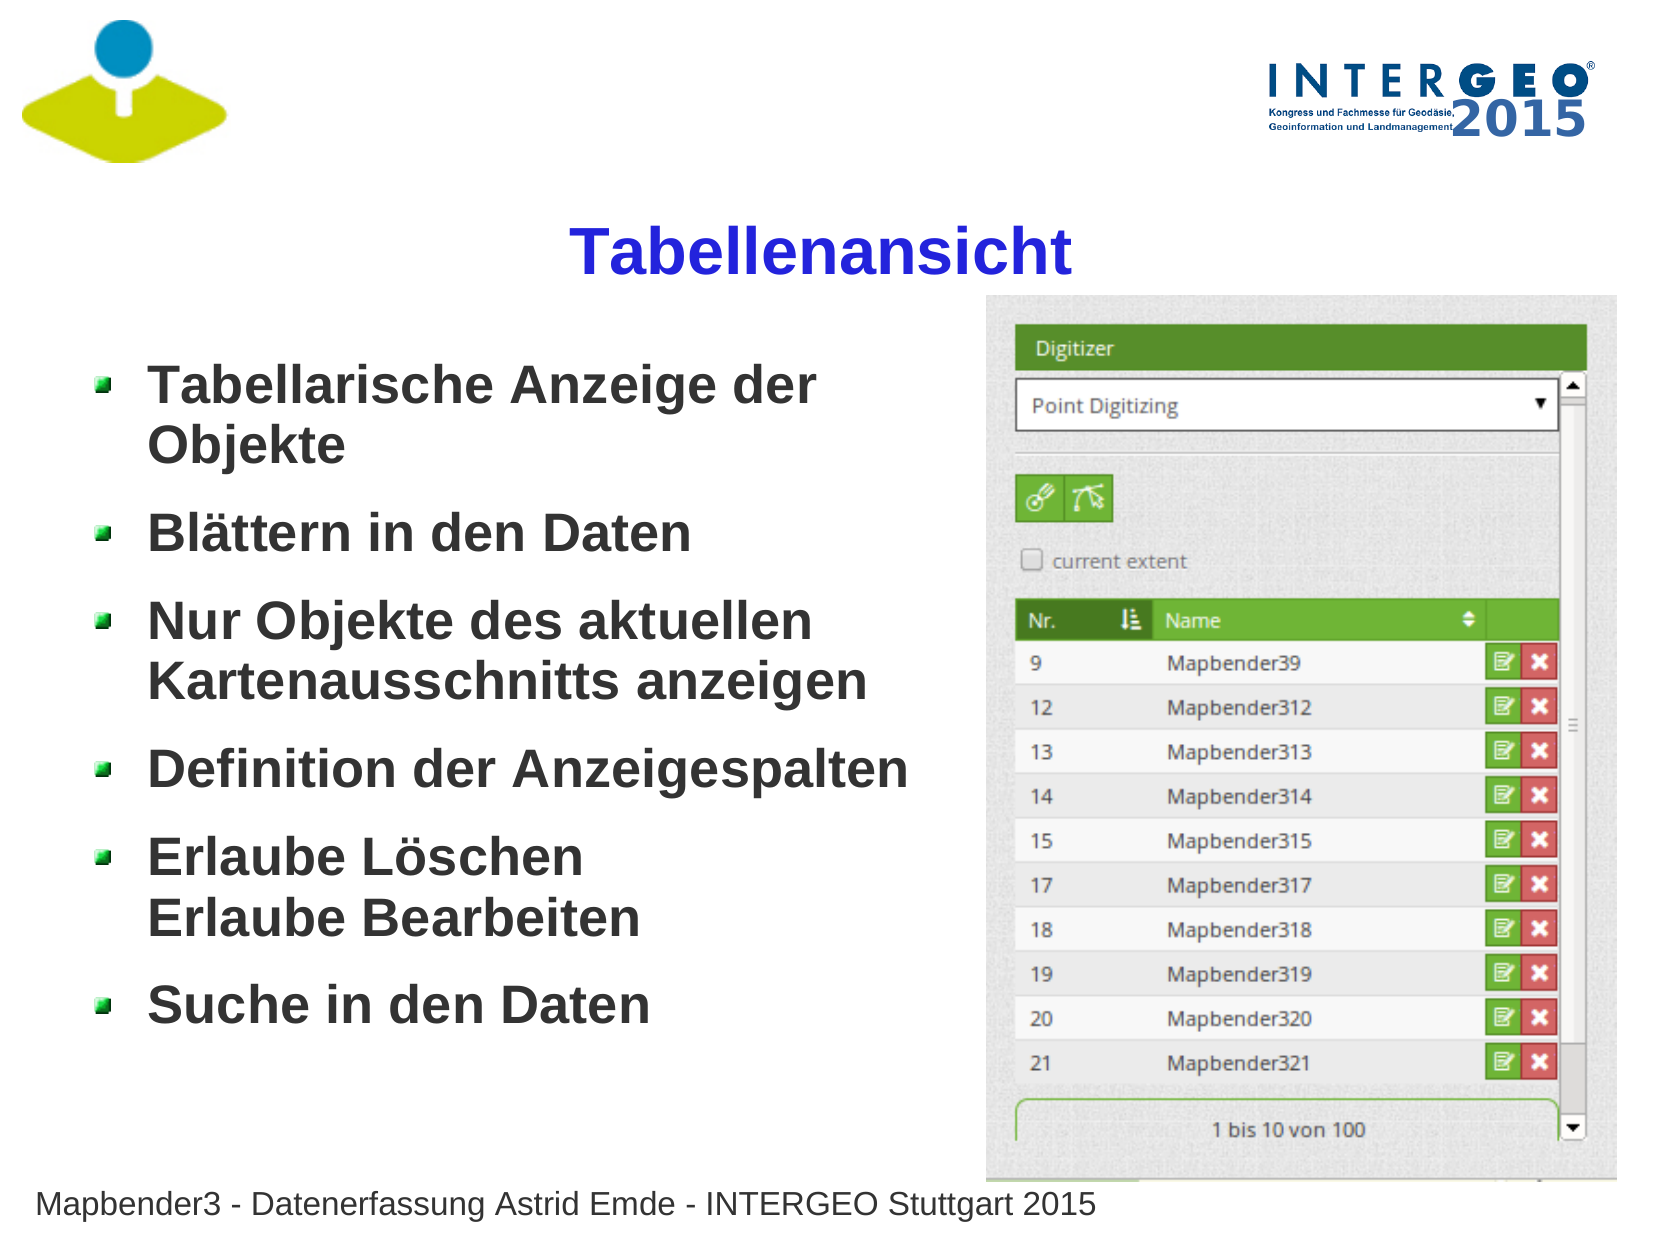

# Tabellenansicht
Tabellarische Anzeige der
Objekte
Blättern in den Daten
Nur Objekte des aktuellen
Kartenausschnitts anzeigen
Definition der Anzeigespalten
Erlaube Löschen
Erlaube Bearbeiten
Suche in den Daten